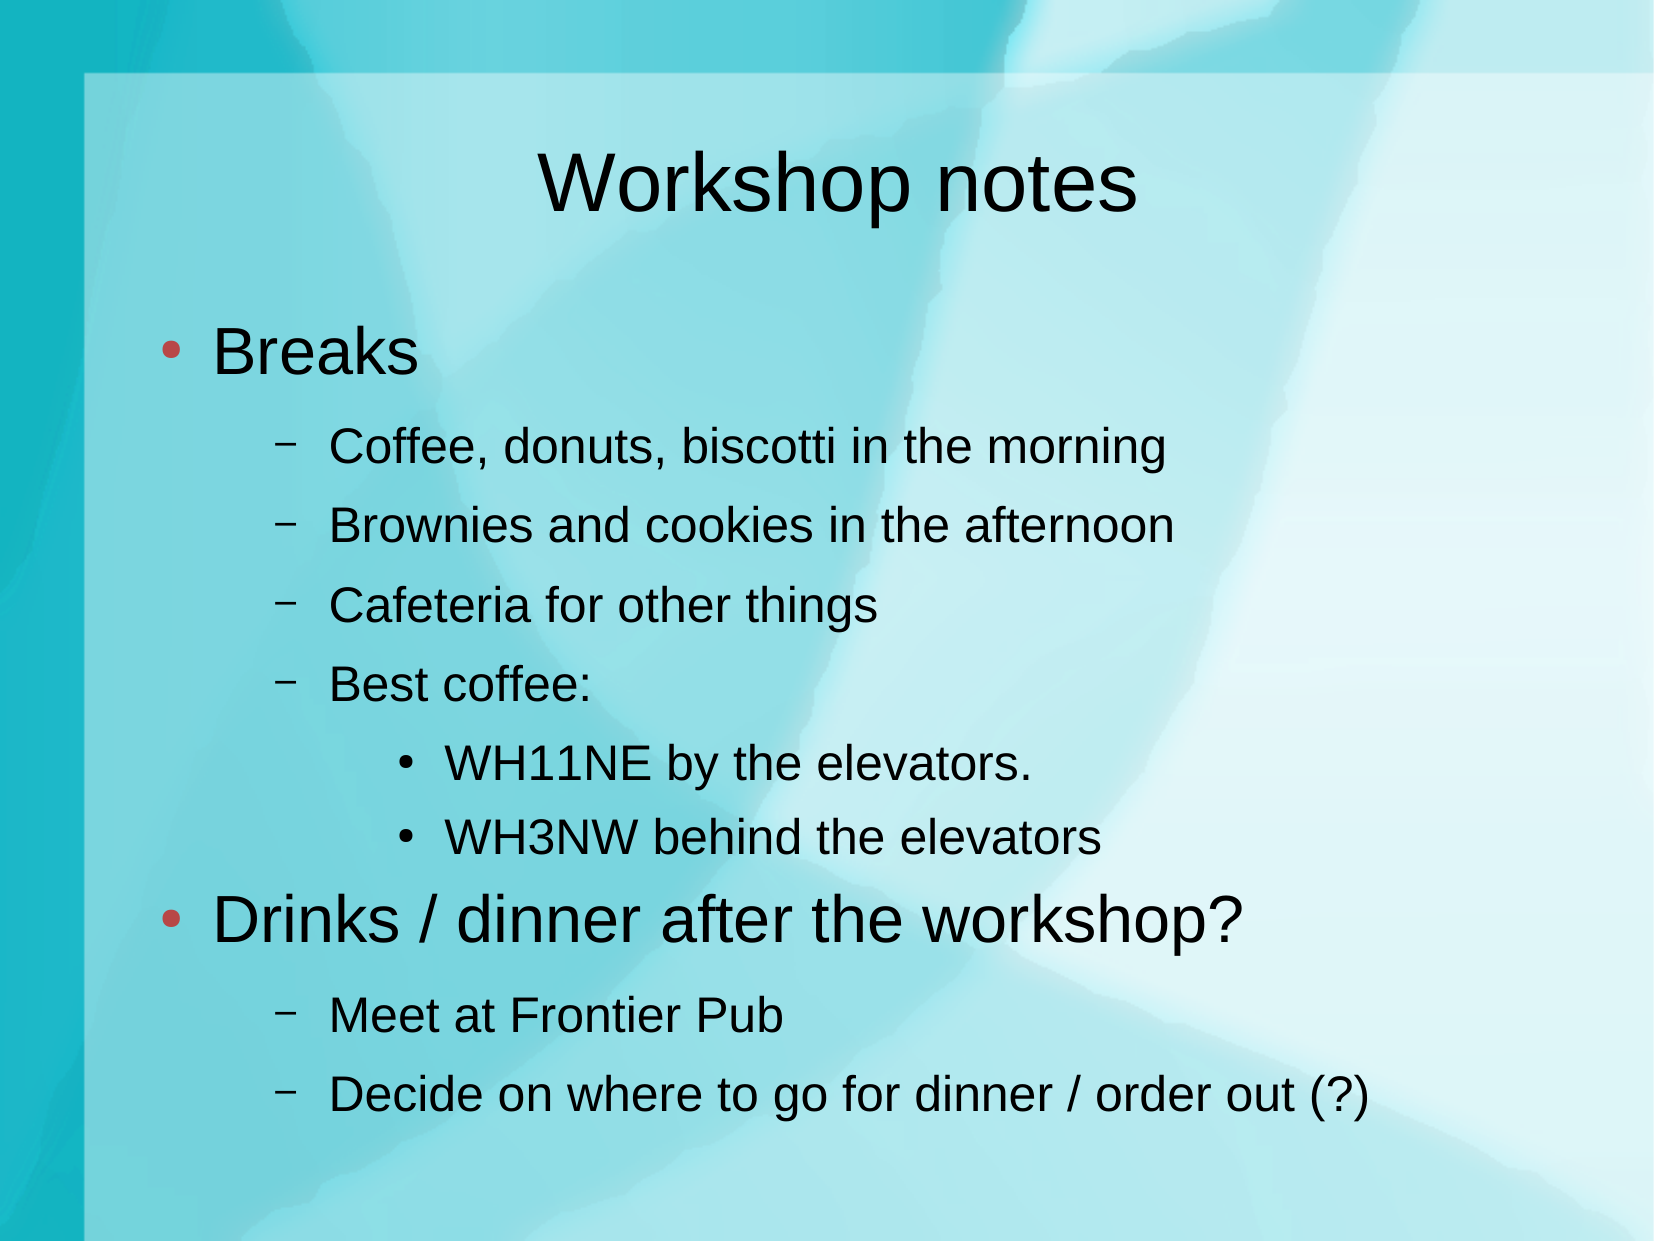

# Workshop notes
Breaks
Coffee, donuts, biscotti in the morning
Brownies and cookies in the afternoon
Cafeteria for other things
Best coffee:
WH11NE by the elevators.
WH3NW behind the elevators
Drinks / dinner after the workshop?
Meet at Frontier Pub
Decide on where to go for dinner / order out (?)